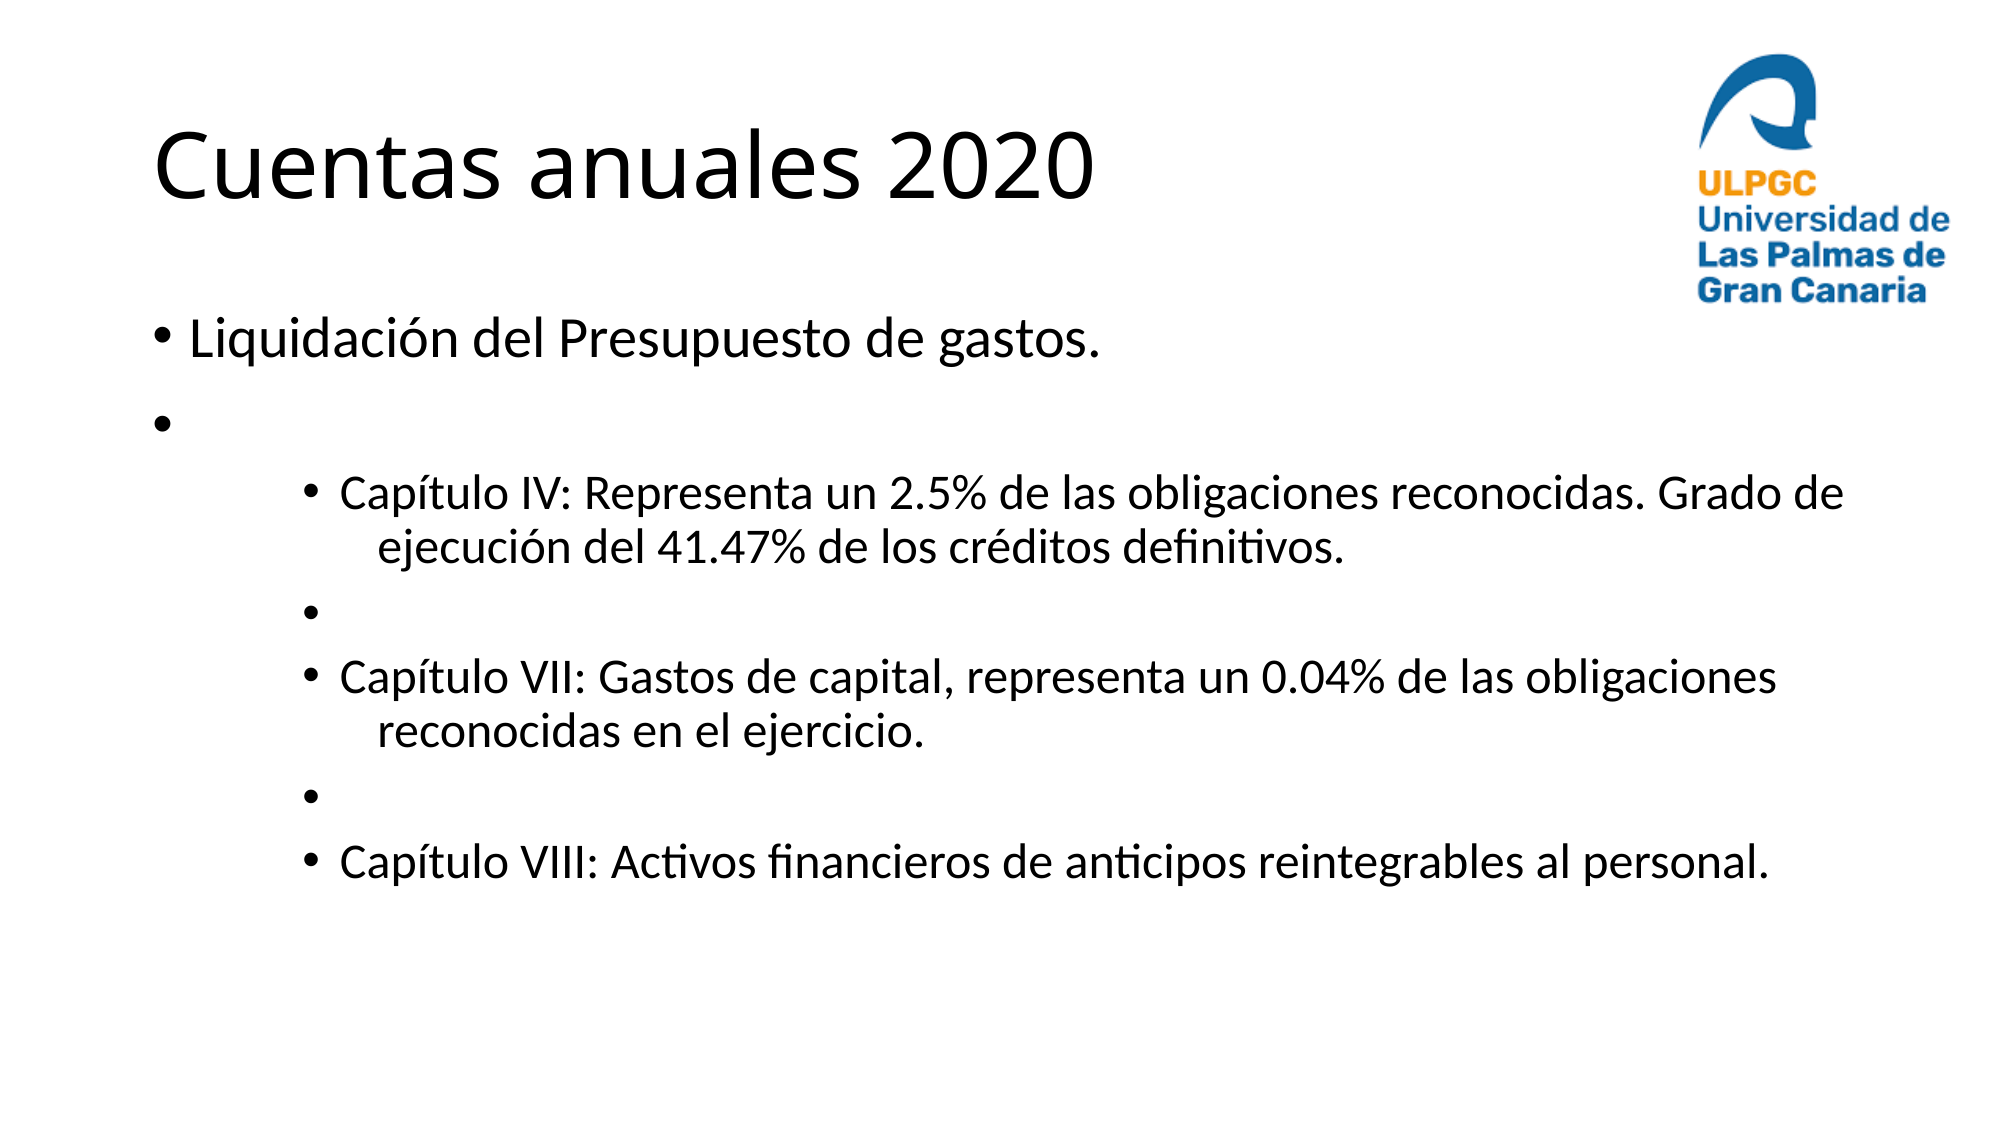

# Cuentas anuales 2020
Liquidación del Presupuesto de gastos.
Capítulo IV: Representa un 2.5% de las obligaciones reconocidas. Grado de ejecución del 41.47% de los créditos definitivos.
Capítulo VII: Gastos de capital, representa un 0.04% de las obligaciones reconocidas en el ejercicio.
Capítulo VIII: Activos financieros de anticipos reintegrables al personal.